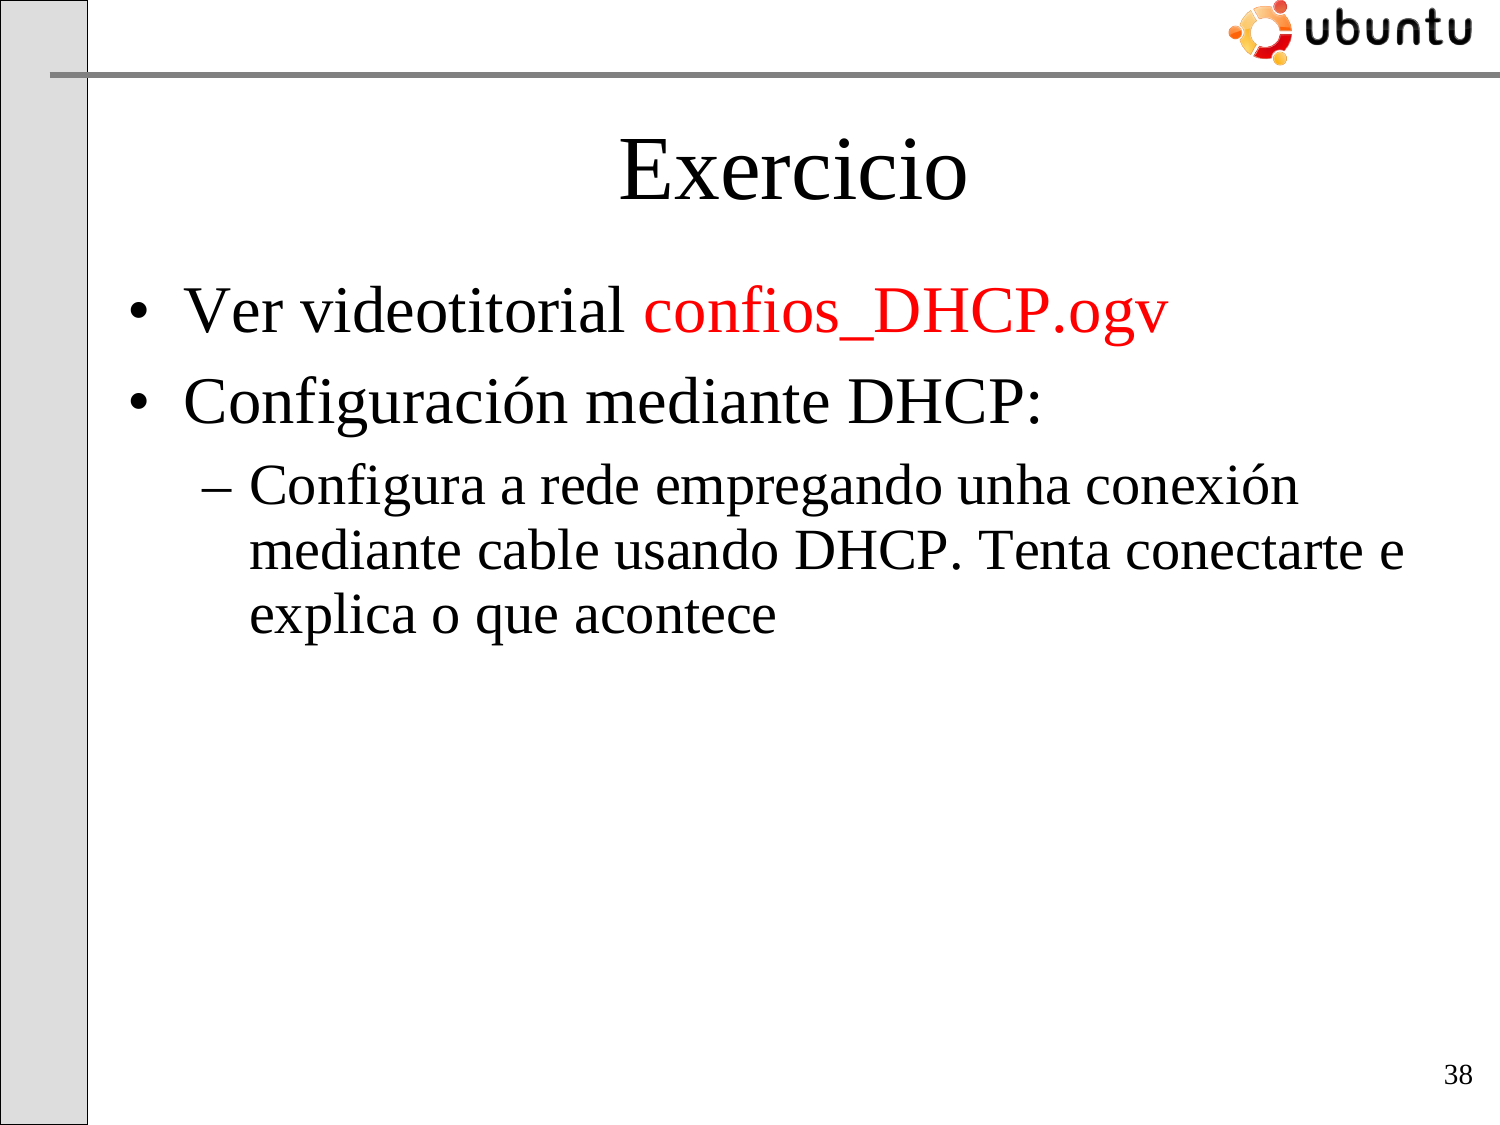

# Exercicio
Ver videotitorial confios_DHCP.ogv
Configuración mediante DHCP:
Configura a rede empregando unha conexión mediante cable usando DHCP. Tenta conectarte e explica o que acontece
38